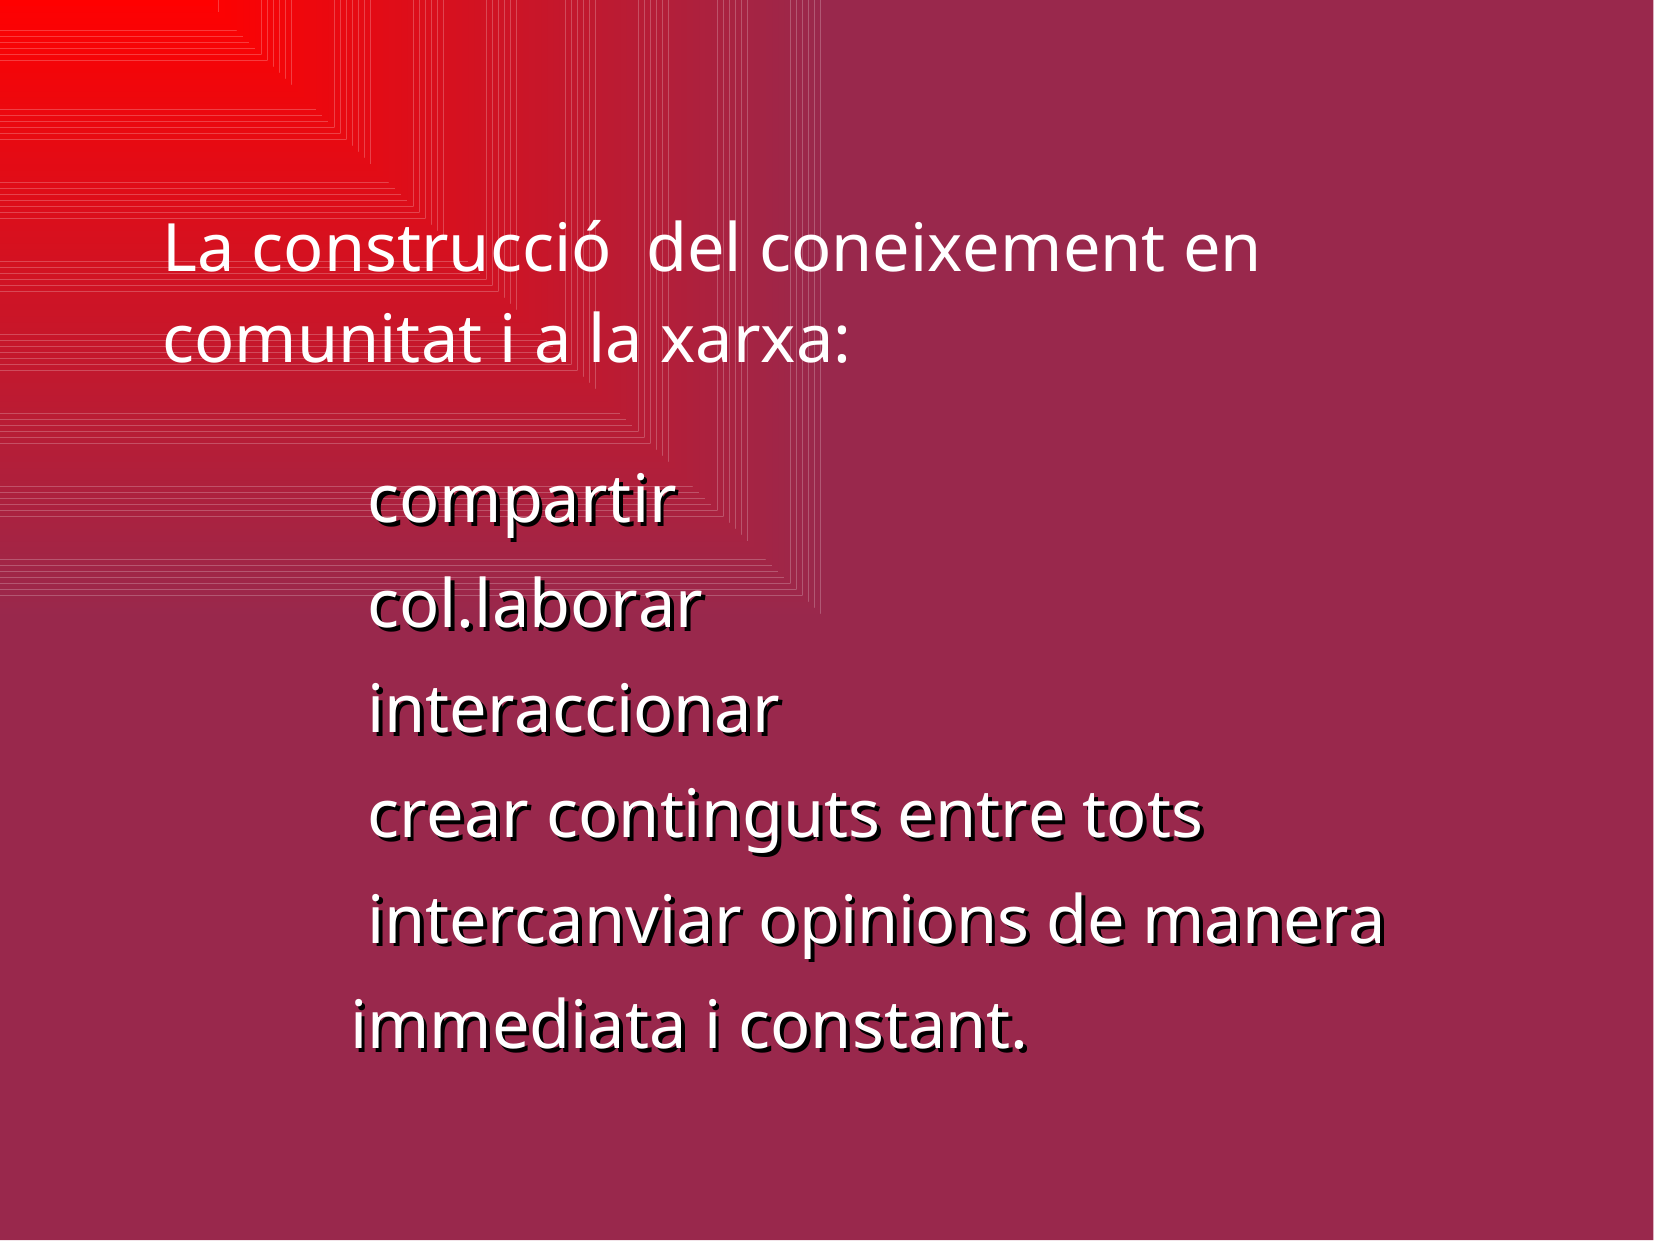

La construcció del coneixement en comunitat i a la xarxa:
# compartir
 col.laborar
 interaccionar
 crear continguts entre tots
 intercanviar opinions de manera
immediata i constant.